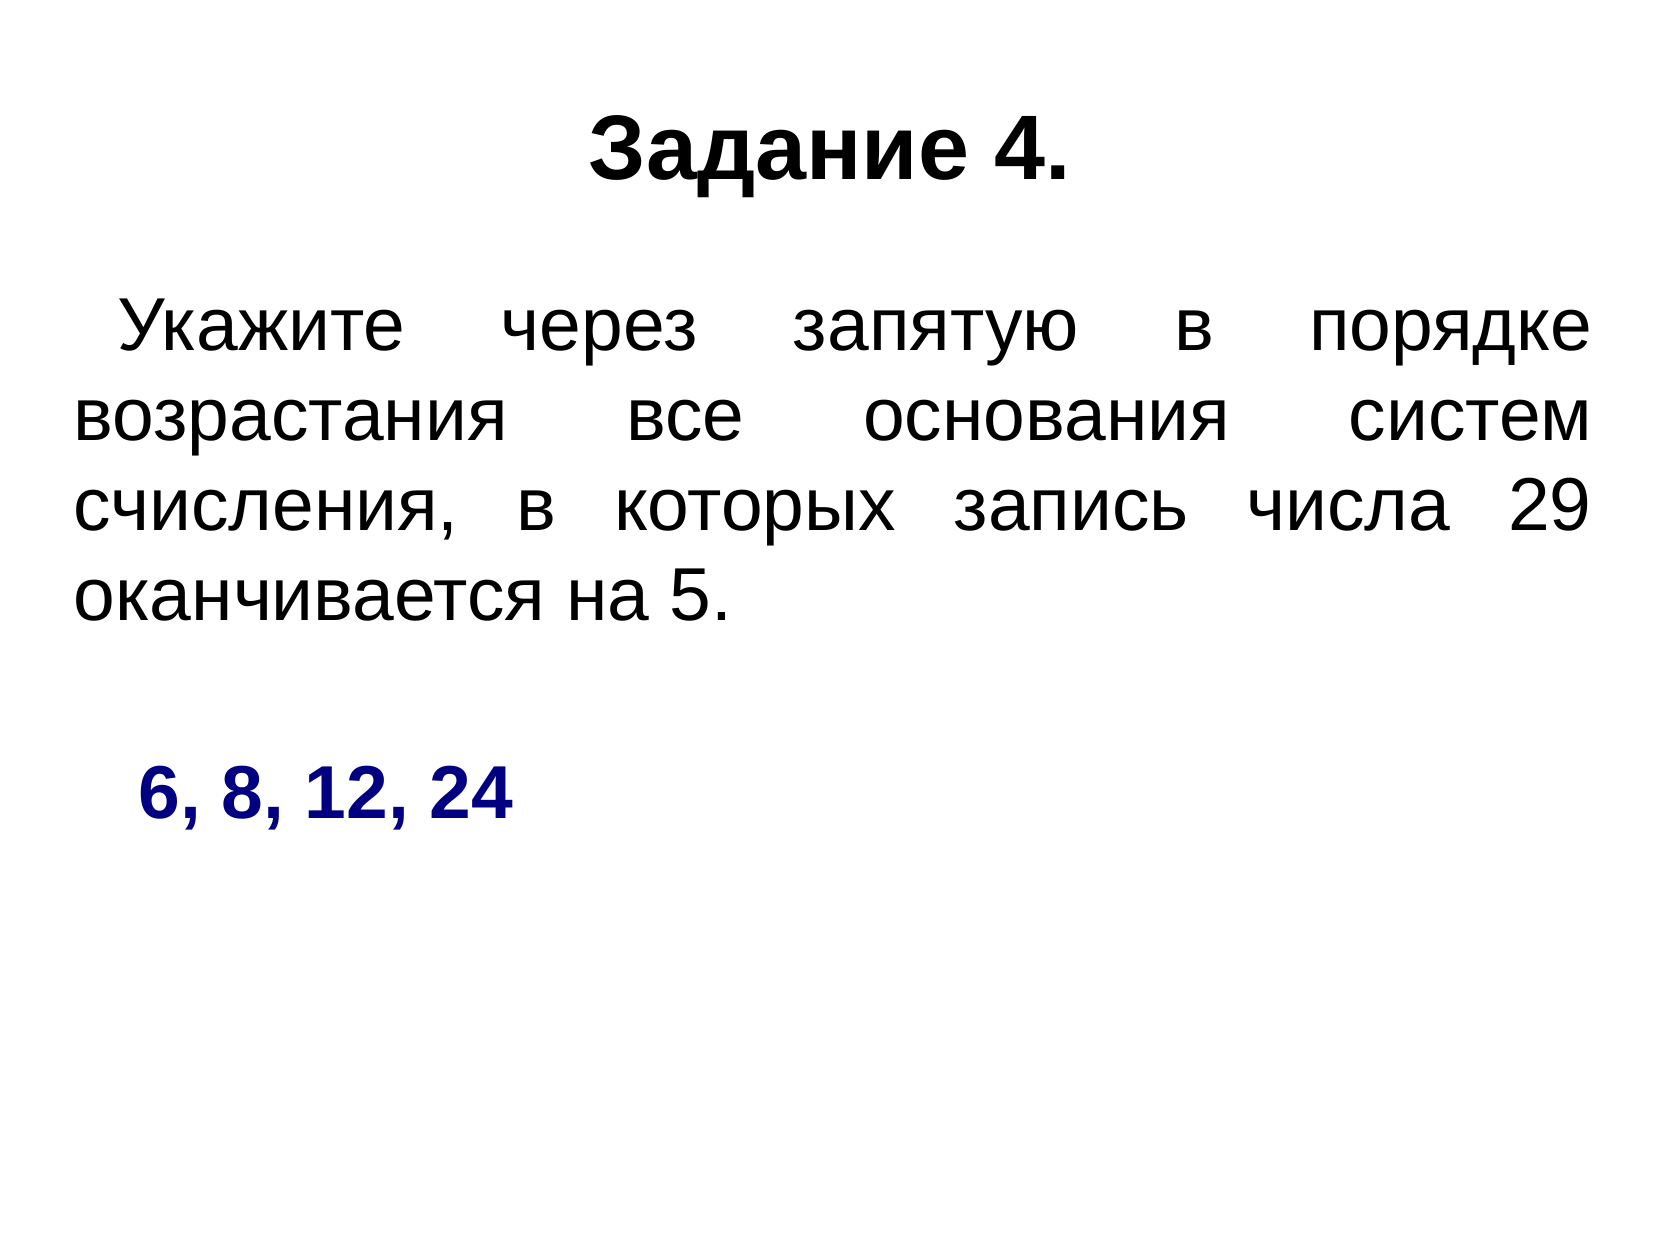

# Задание 4.
Укажите через запятую в порядке возрастания все основания систем счисления, в которых запись числа 29 оканчивается на 5.
 6, 8, 12, 24